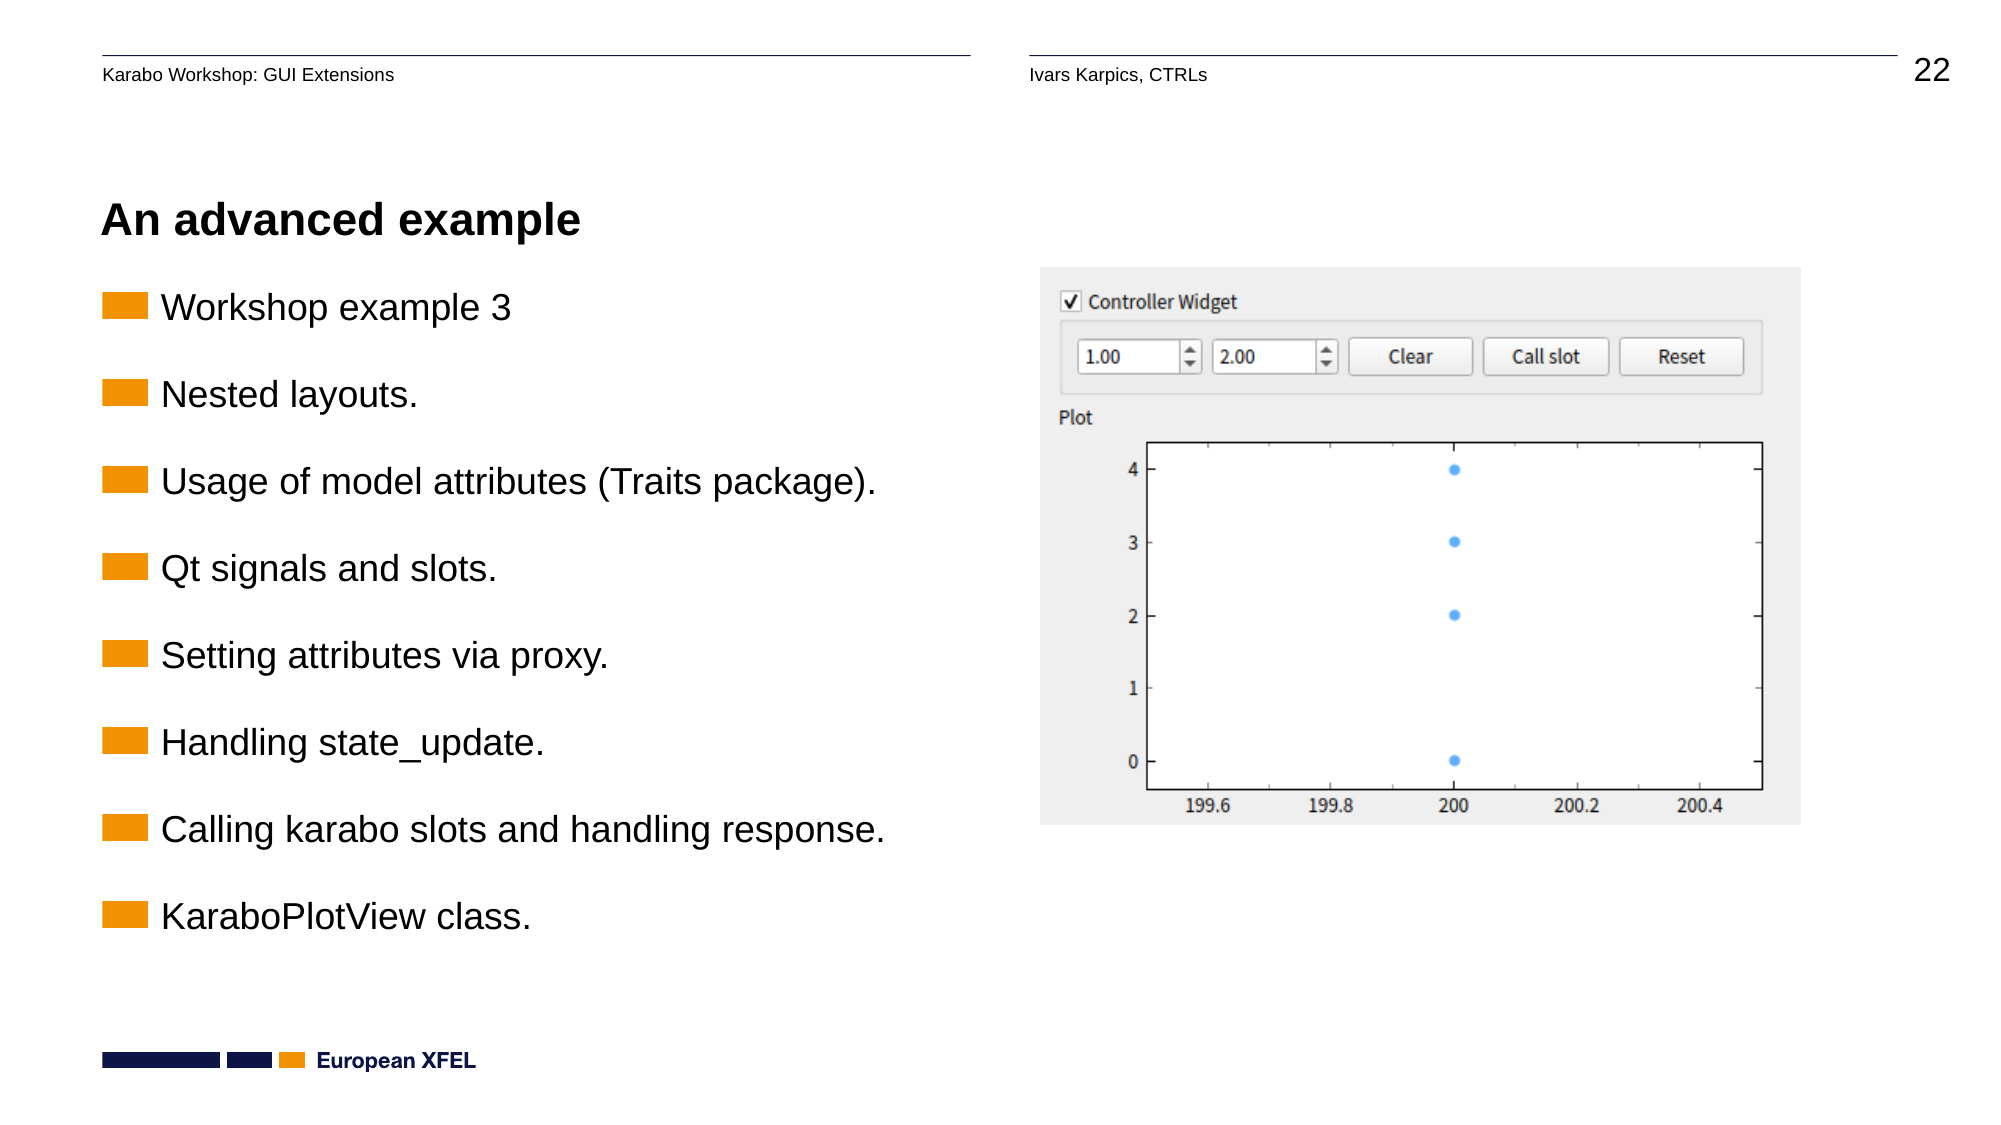

# An advanced example
Workshop example 3
Nested layouts.
Usage of model attributes (Traits package).
Qt signals and slots.
Setting attributes via proxy.
Handling state_update.
Calling karabo slots and handling response.
KaraboPlotView class.